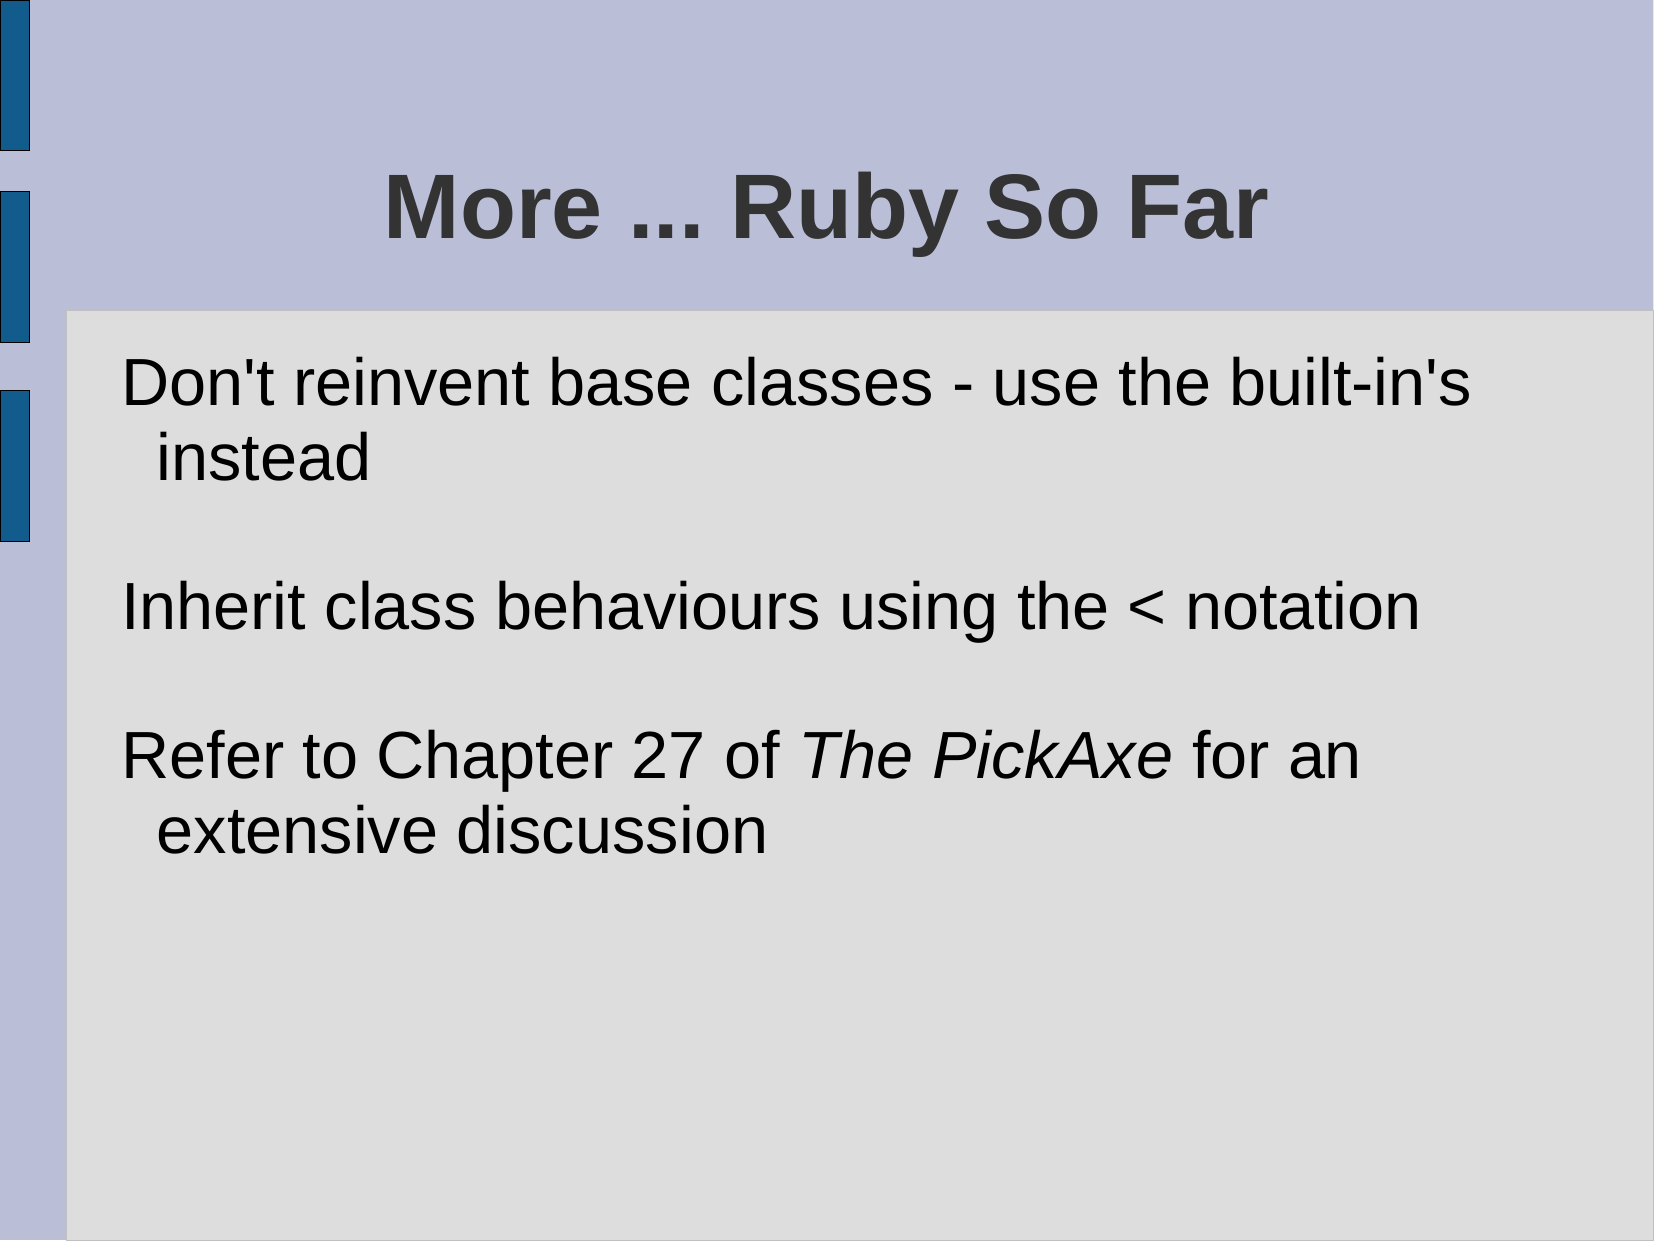

# More ... Ruby So Far
Don't reinvent base classes - use the built-in's instead
Inherit class behaviours using the < notation
Refer to Chapter 27 of The PickAxe for an extensive discussion